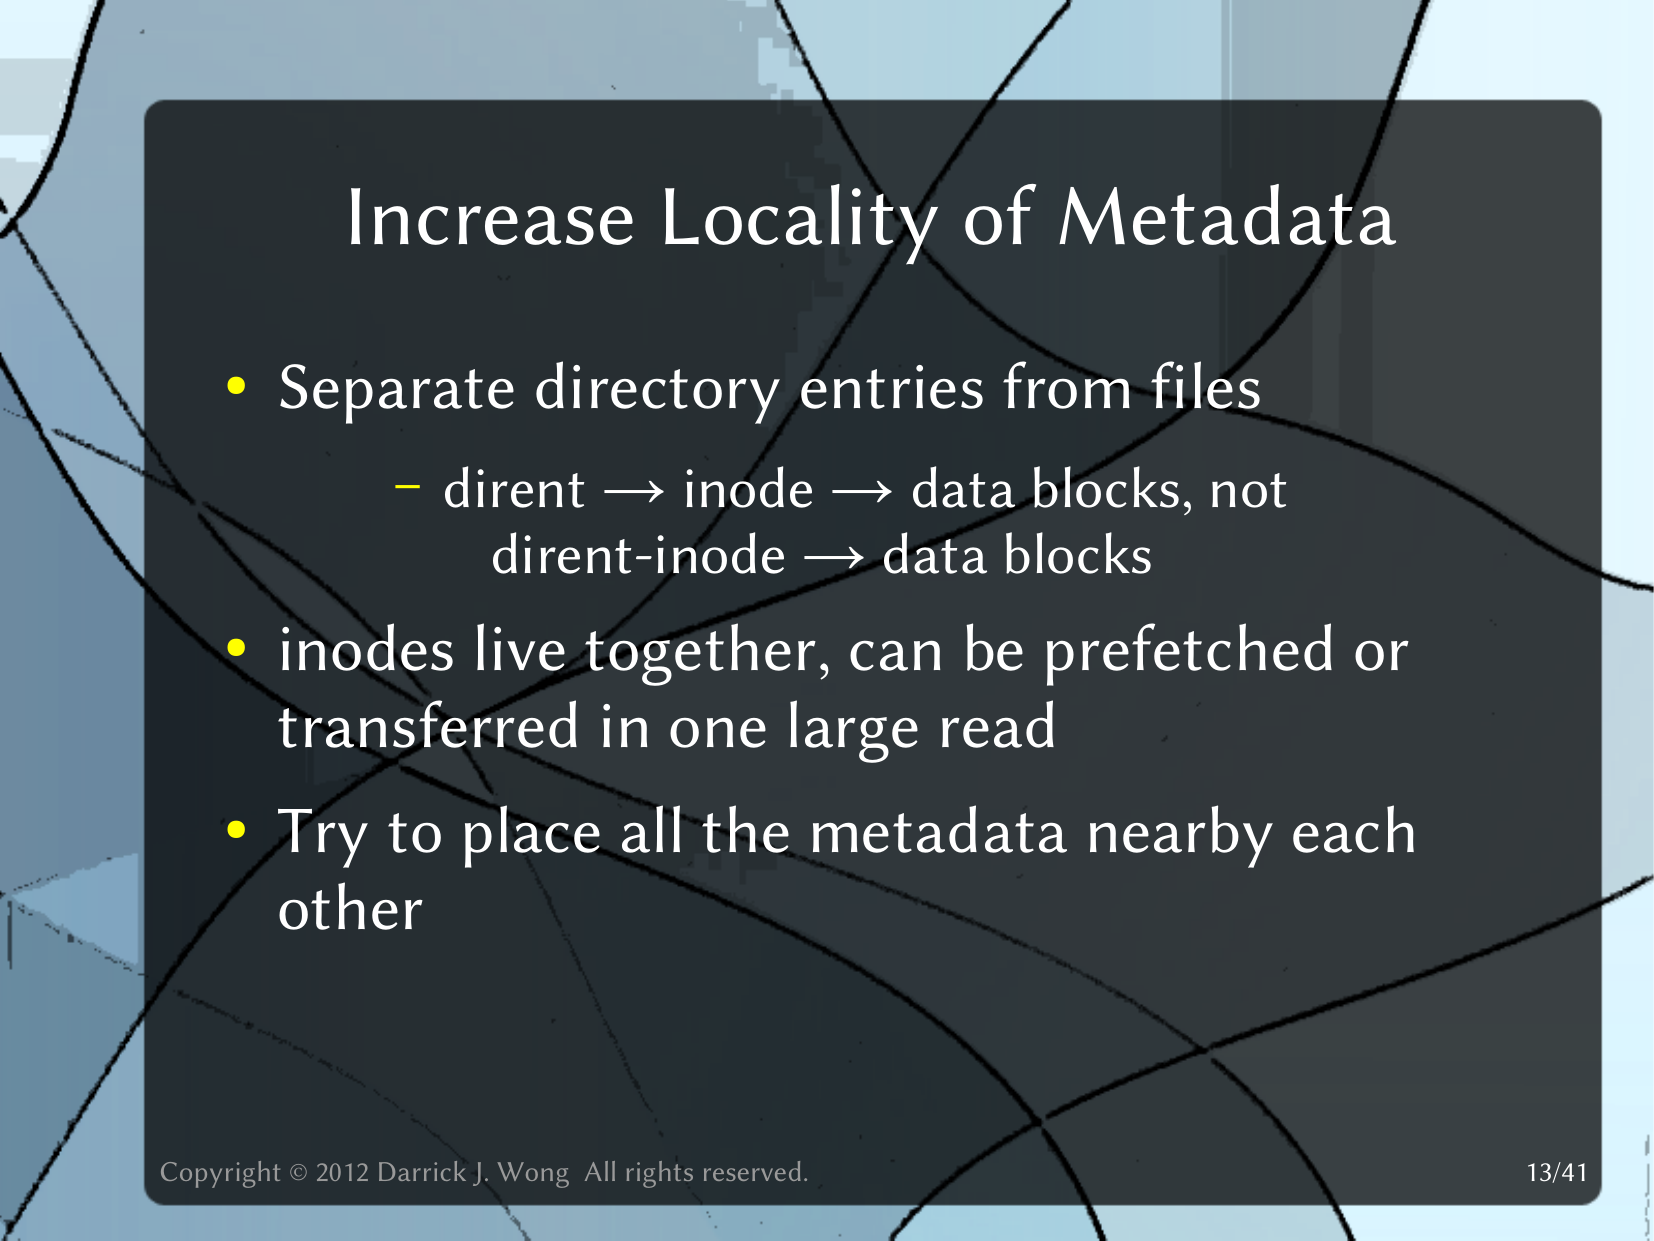

# Increase Locality of Metadata
Separate directory entries from files
dirent → inode → data blocks, not
dirent-inode → data blocks
inodes live together, can be prefetched or transferred in one large read
Try to place all the metadata nearby each other
13